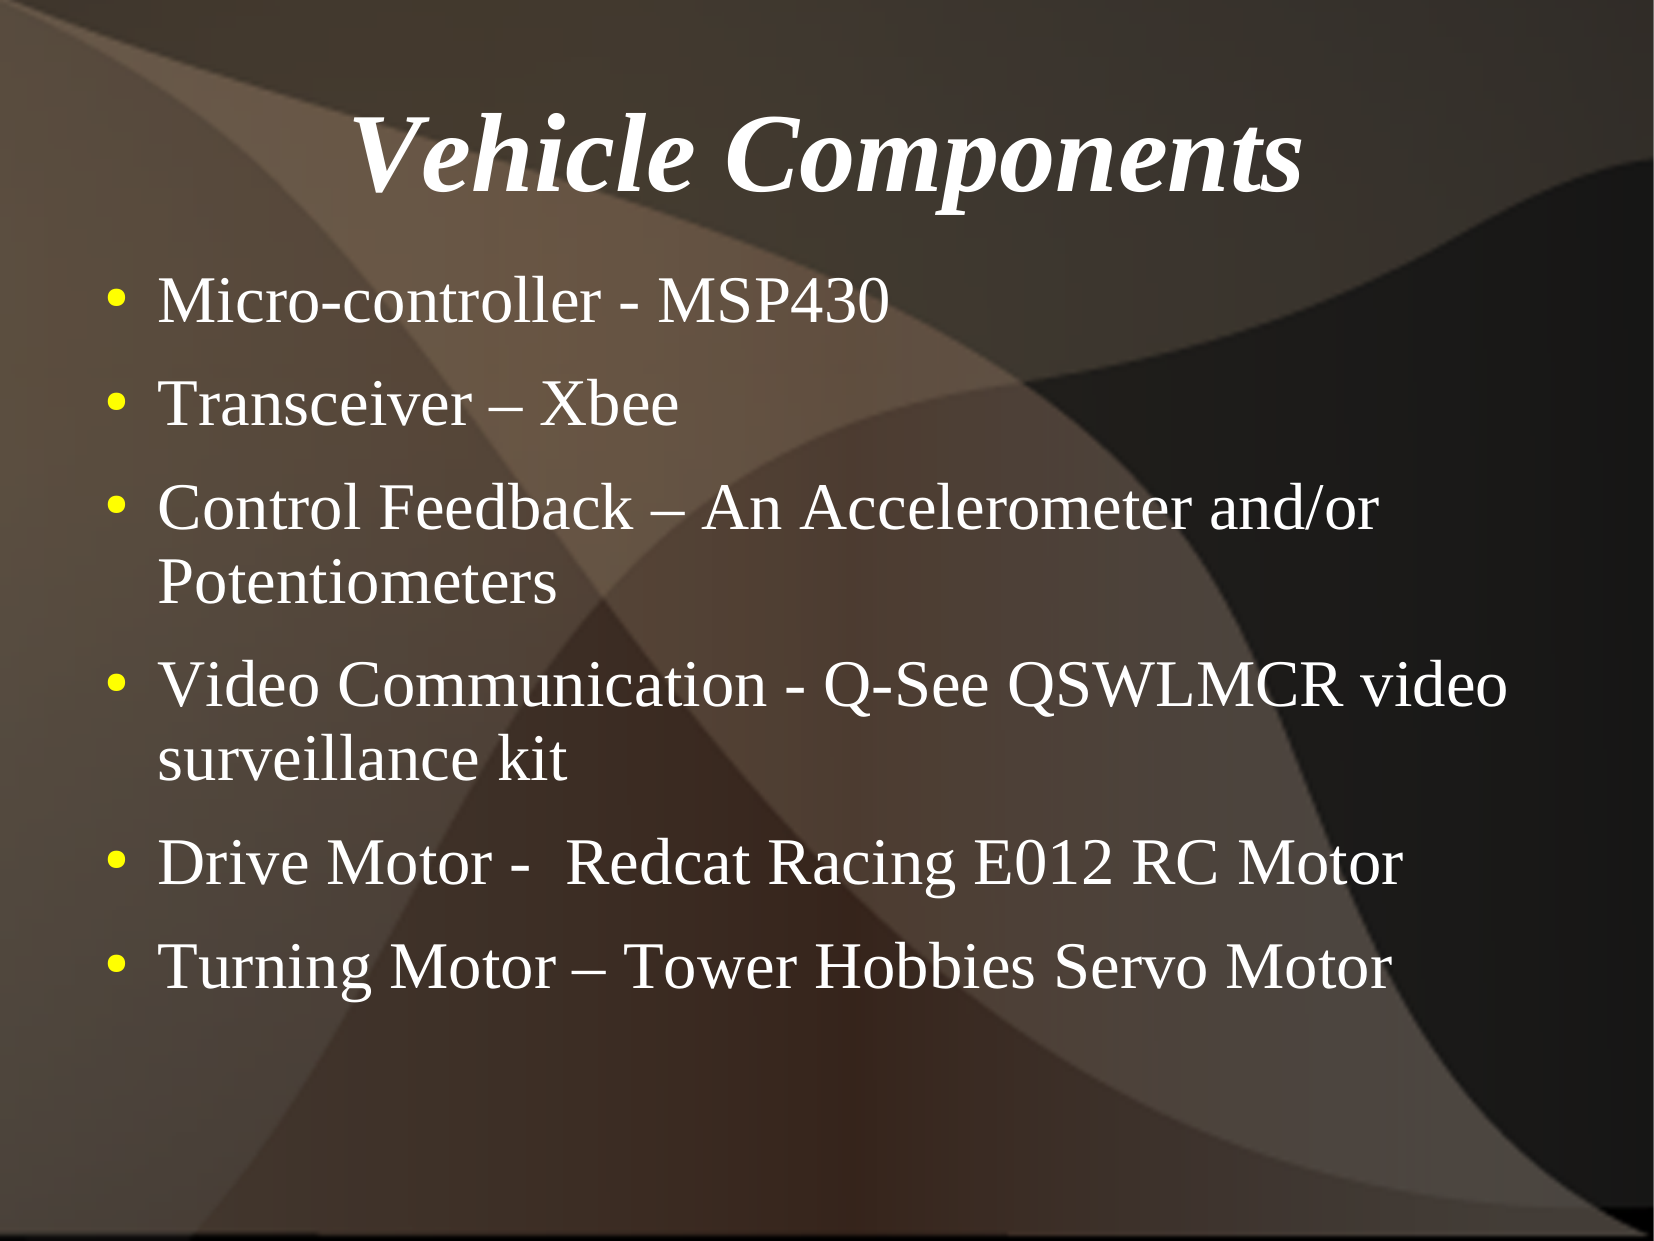

# Vehicle Components
Micro-controller - MSP430
Transceiver – Xbee
Control Feedback – An Accelerometer and/or 		Potentiometers
Video Communication - Q-See QSWLMCR video surveillance kit
Drive Motor - Redcat Racing E012 RC Motor
Turning Motor – Tower Hobbies Servo Motor